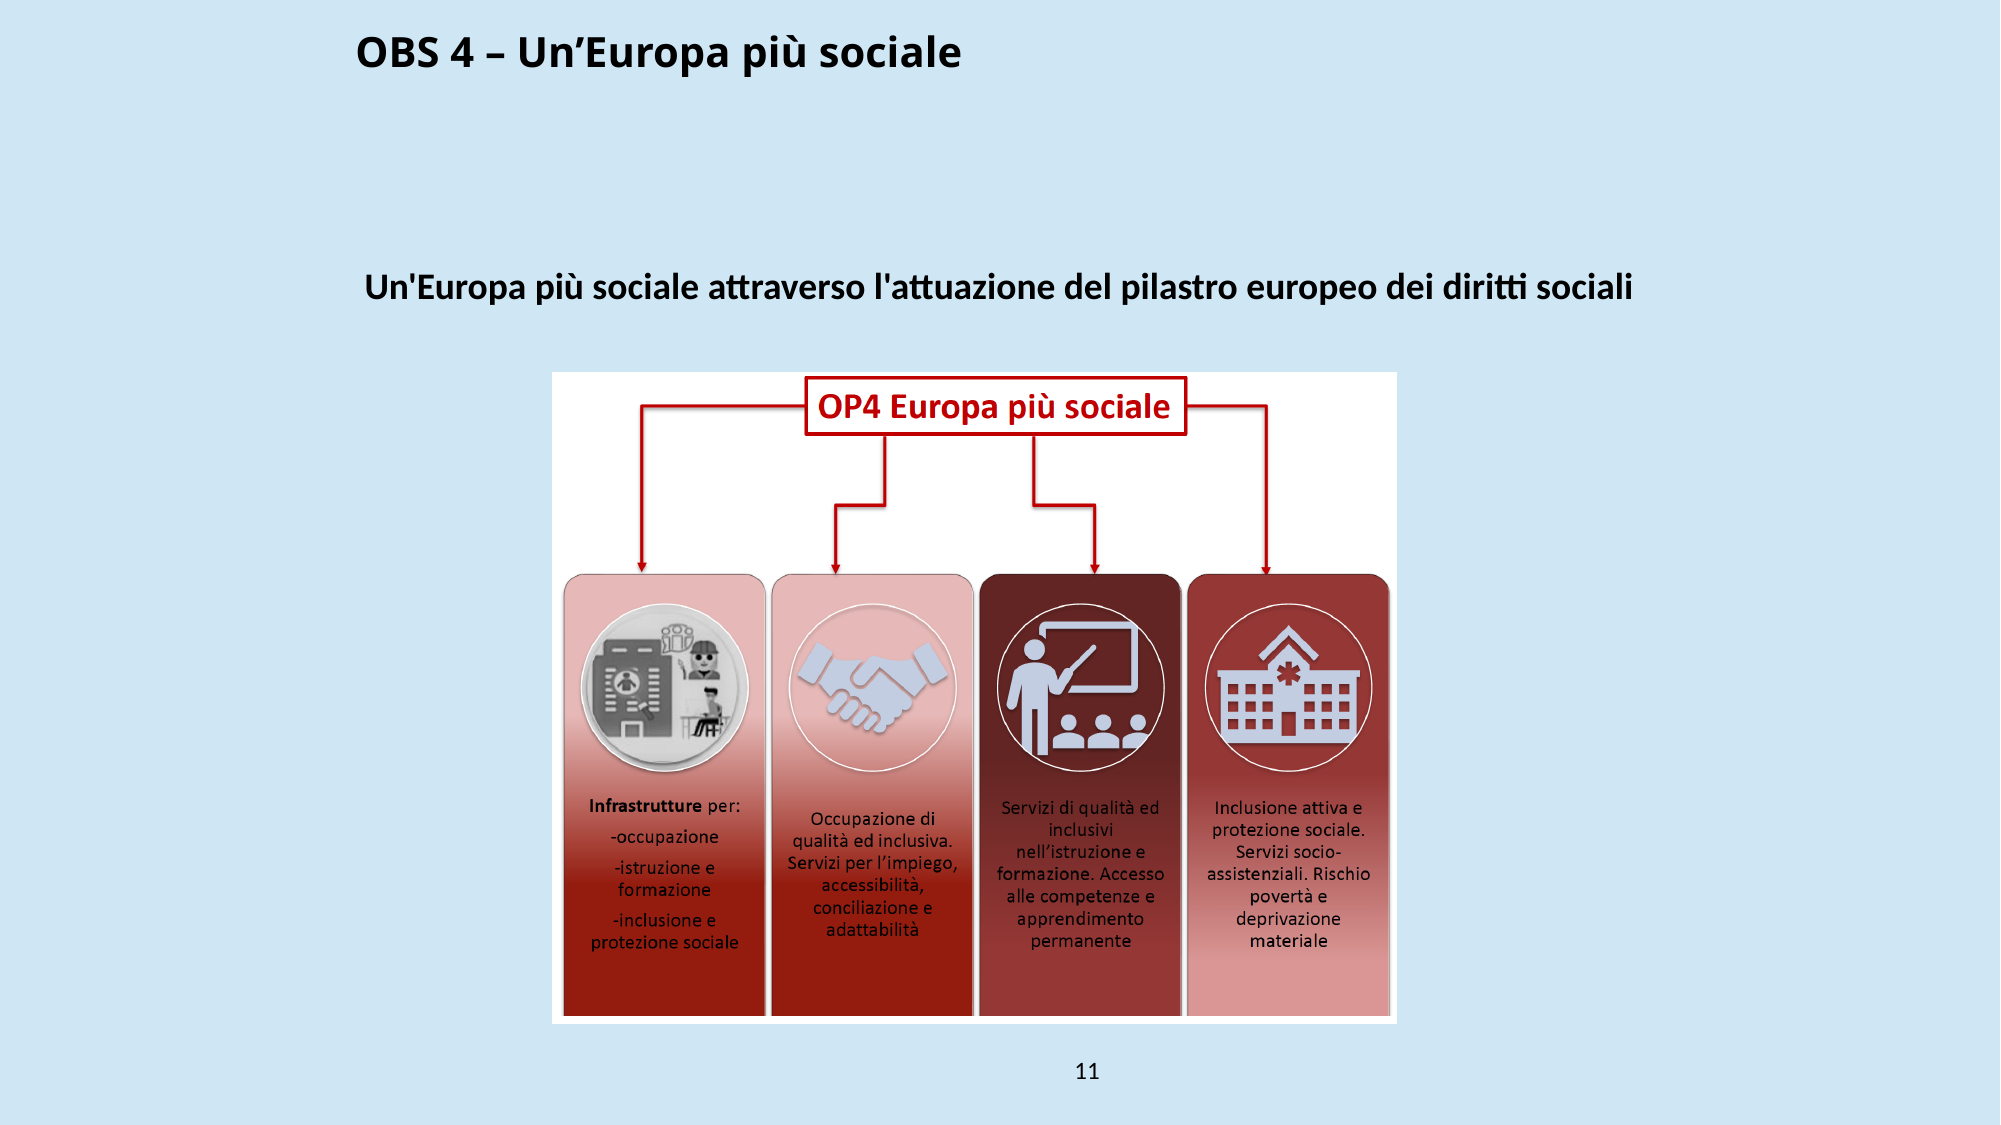

OBS 4 – Un’Europa più sociale
Un'Europa più sociale attraverso l'attuazione del pilastro europeo dei diritti sociali